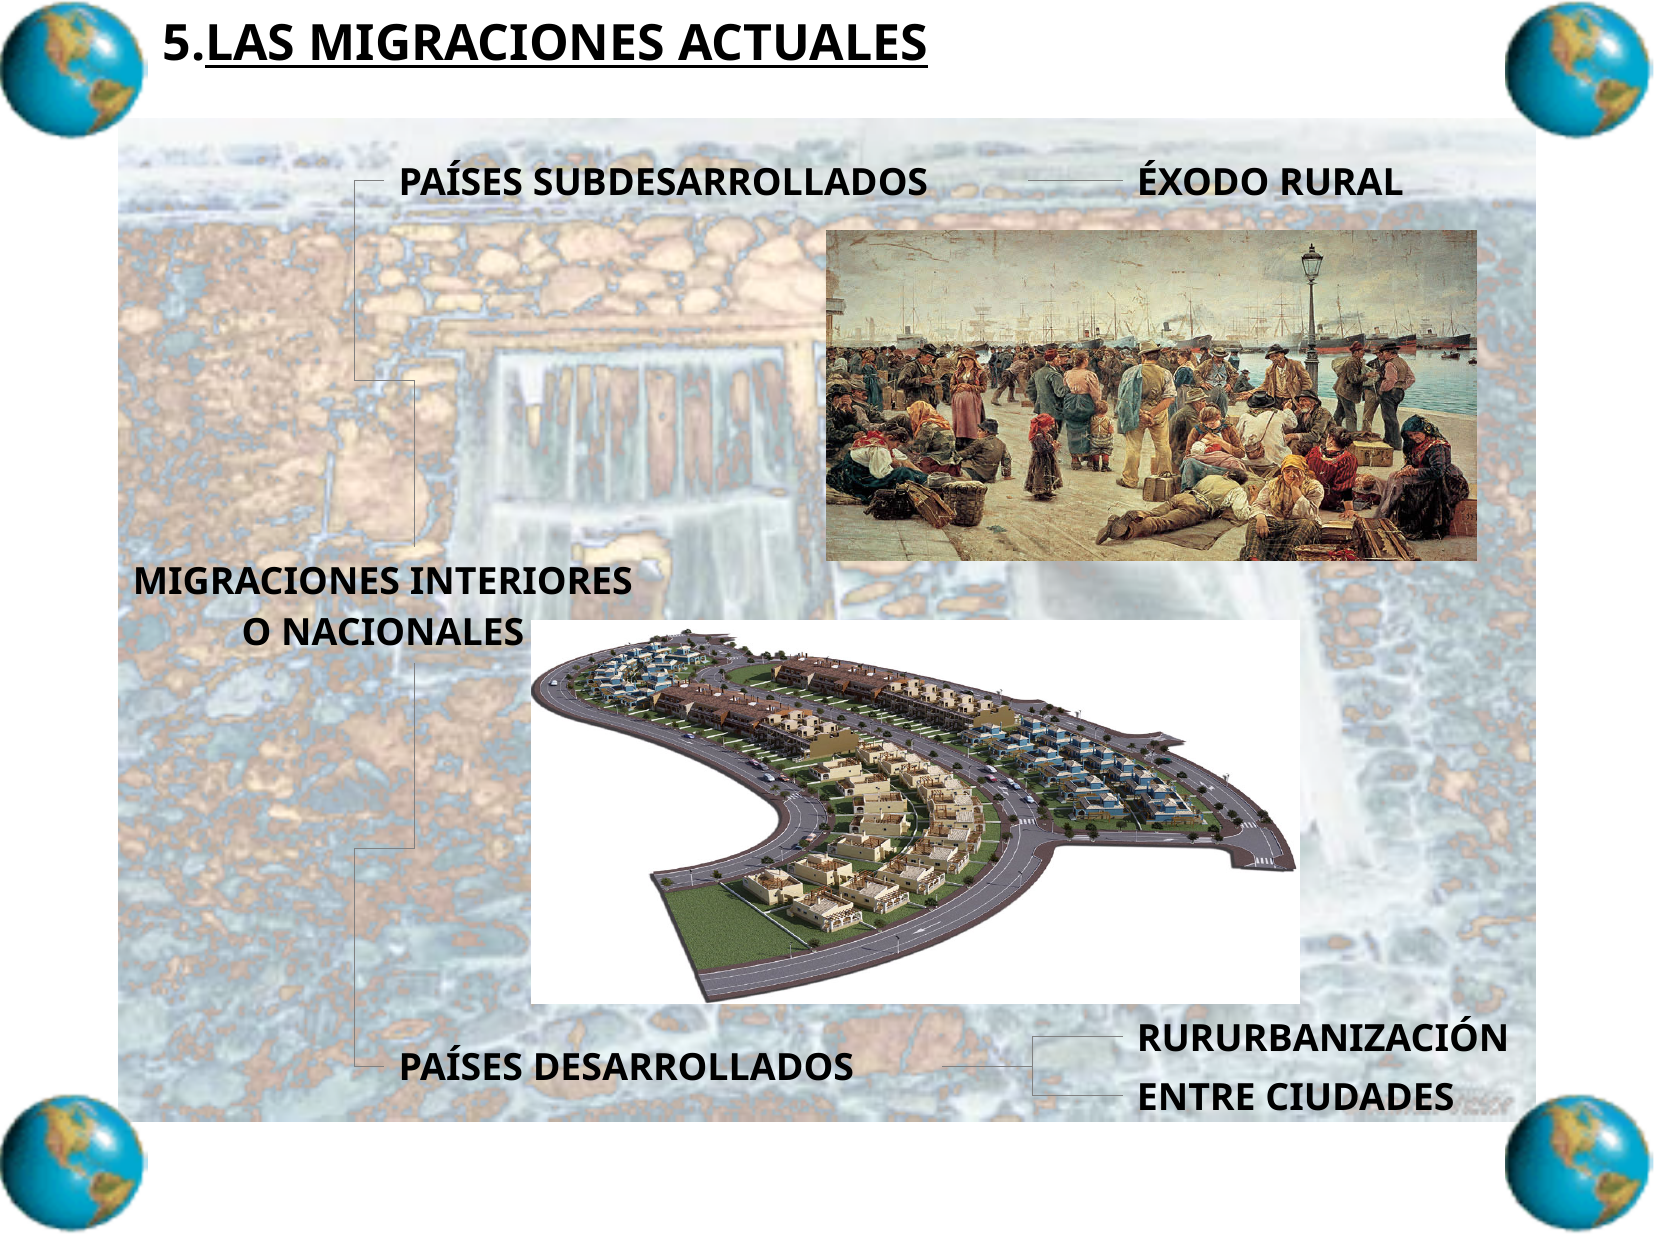

5.LAS MIGRACIONES ACTUALES
PAÍSES SUBDESARROLLADOS
ÉXODO RURAL
MIGRACIONES INTERIORES
O NACIONALES
RURURBANIZACIÓN
PAÍSES DESARROLLADOS
ENTRE CIUDADES